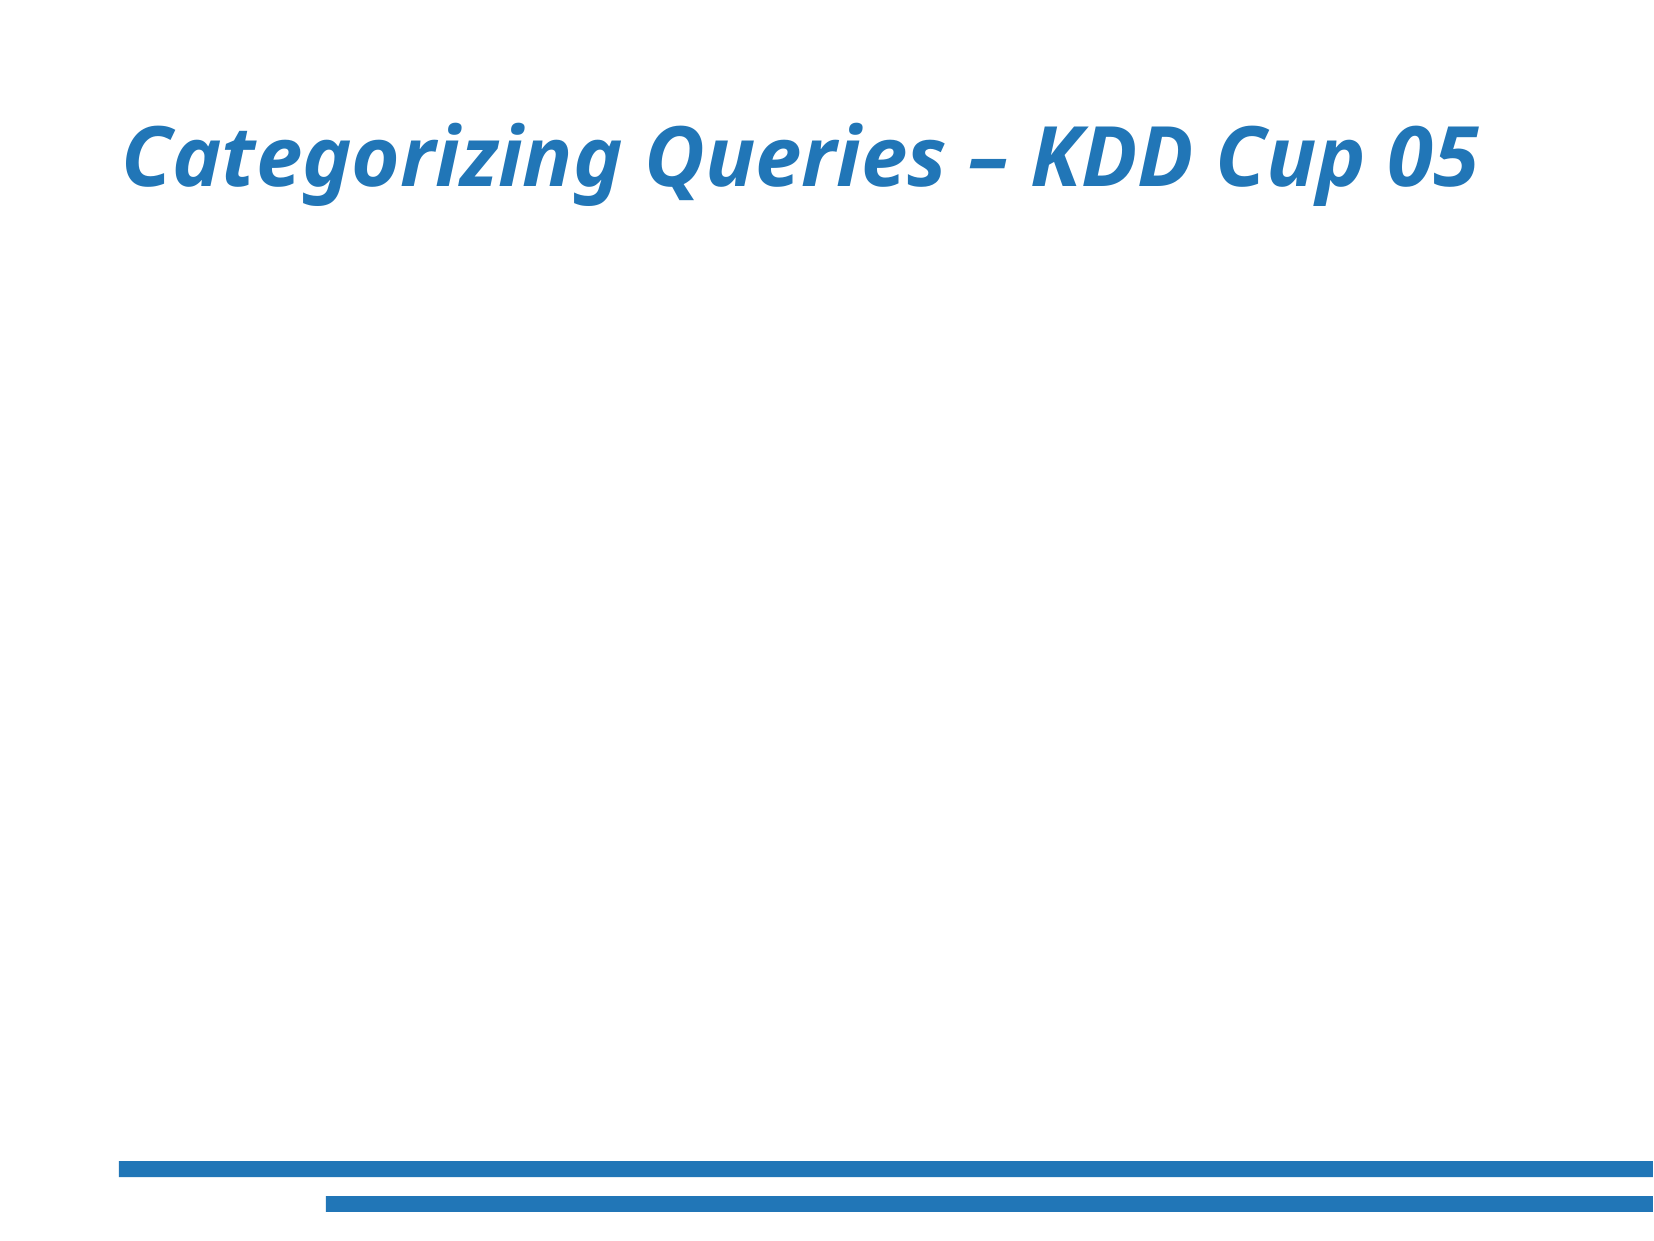

# Categorizing Queries – KDD Cup 05